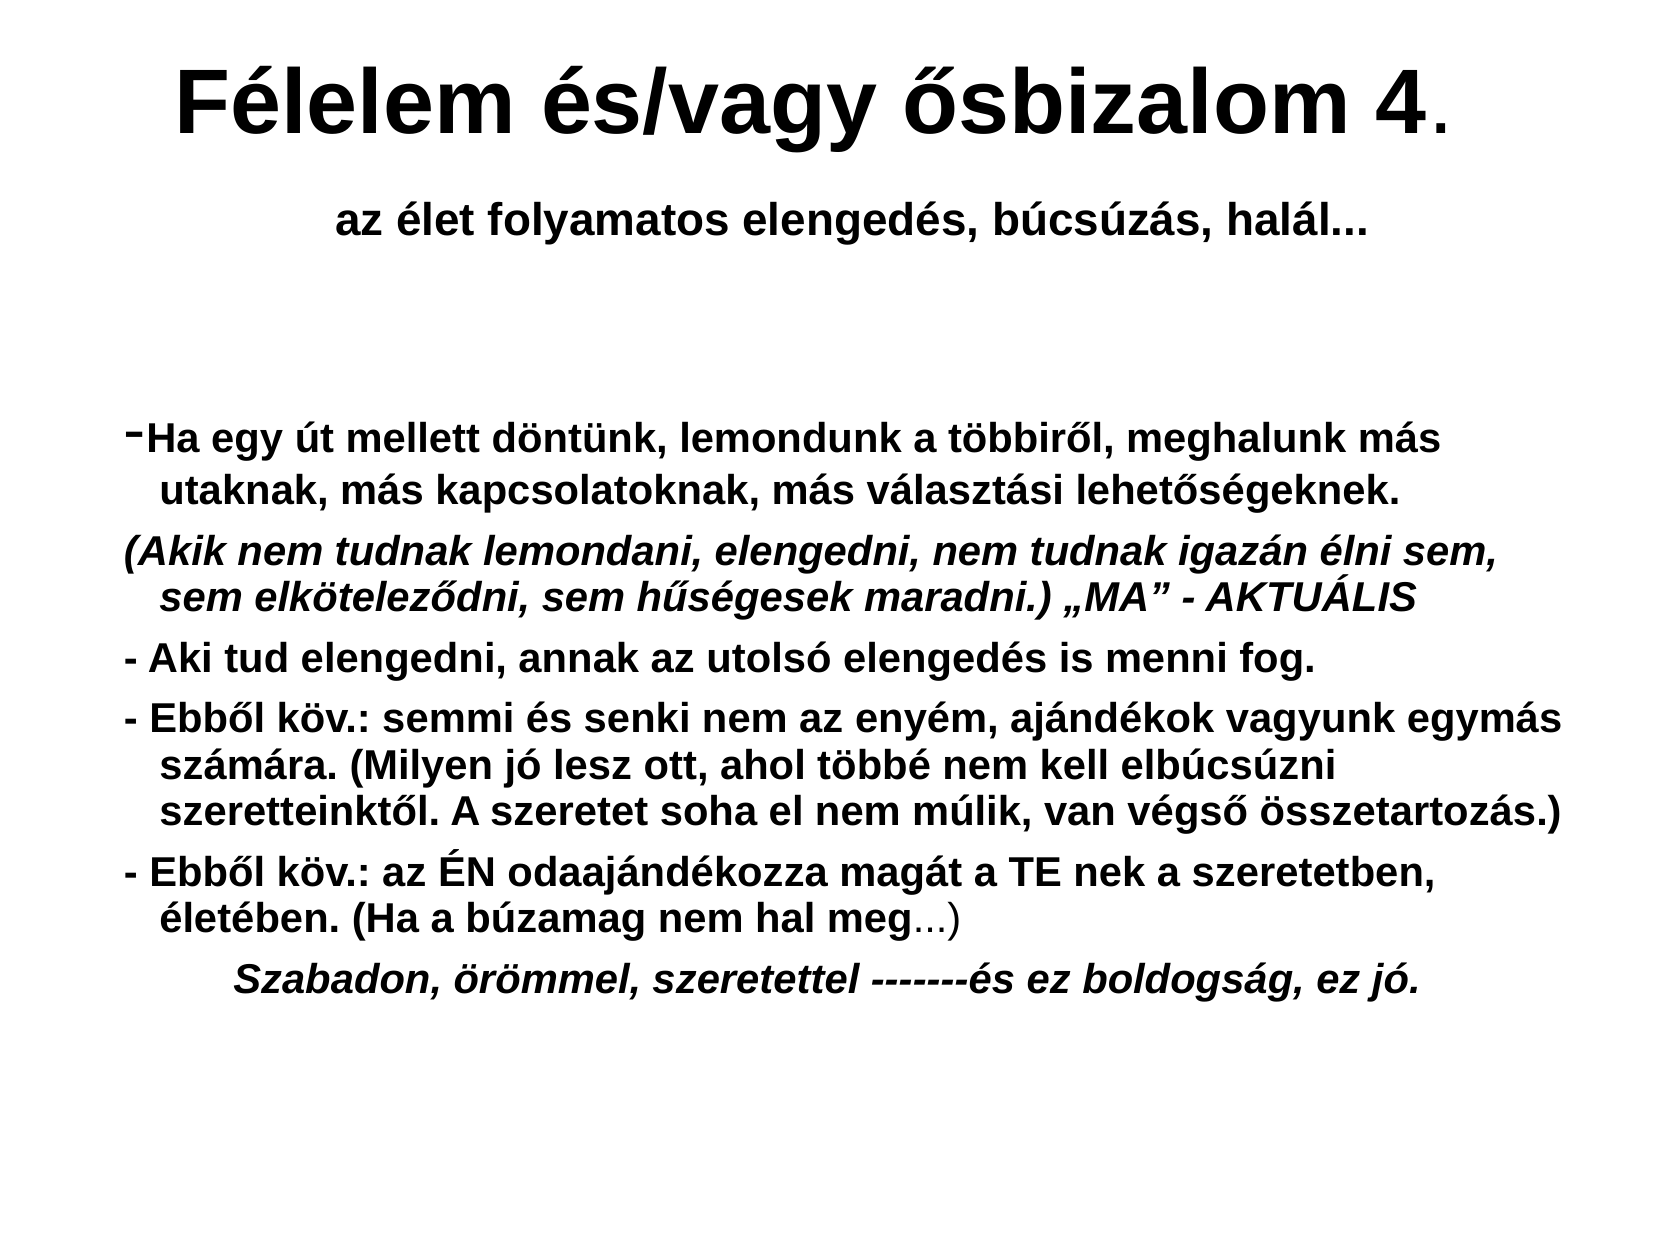

# Félelem és/vagy ősbizalom 4. az élet folyamatos elengedés, búcsúzás, halál...
-Ha egy út mellett döntünk, lemondunk a többiről, meghalunk más utaknak, más kapcsolatoknak, más választási lehetőségeknek.
(Akik nem tudnak lemondani, elengedni, nem tudnak igazán élni sem, sem elköteleződni, sem hűségesek maradni.) „MA” - AKTUÁLIS
- Aki tud elengedni, annak az utolsó elengedés is menni fog.
- Ebből köv.: semmi és senki nem az enyém, ajándékok vagyunk egymás számára. (Milyen jó lesz ott, ahol többé nem kell elbúcsúzni szeretteinktől. A szeretet soha el nem múlik, van végső összetartozás.)
- Ebből köv.: az ÉN odaajándékozza magát a TE nek a szeretetben, életében. (Ha a búzamag nem hal meg...)
	Szabadon, örömmel, szeretettel -------és ez boldogság, ez jó.